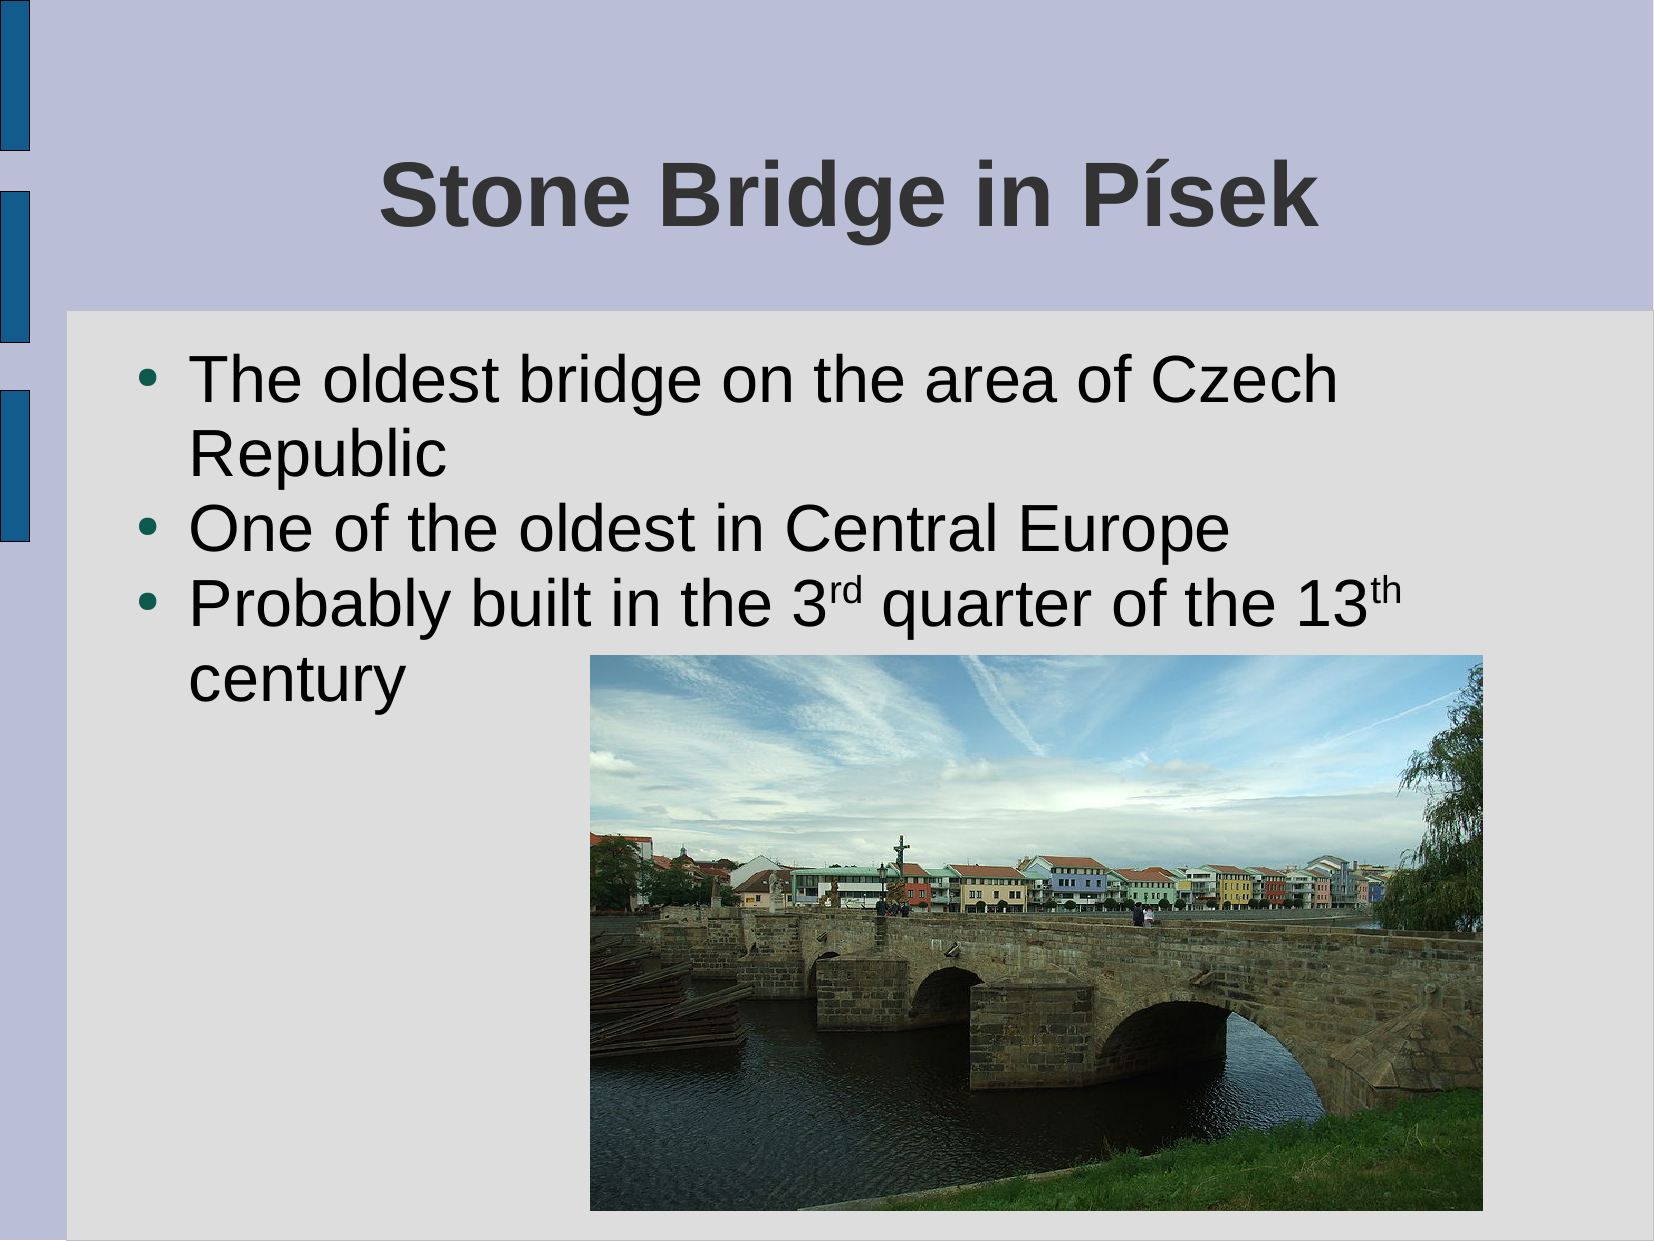

# Stone Bridge in Písek
The oldest bridge on the area of Czech Republic
One of the oldest in Central Europe
Probably built in the 3rd quarter of the 13th century